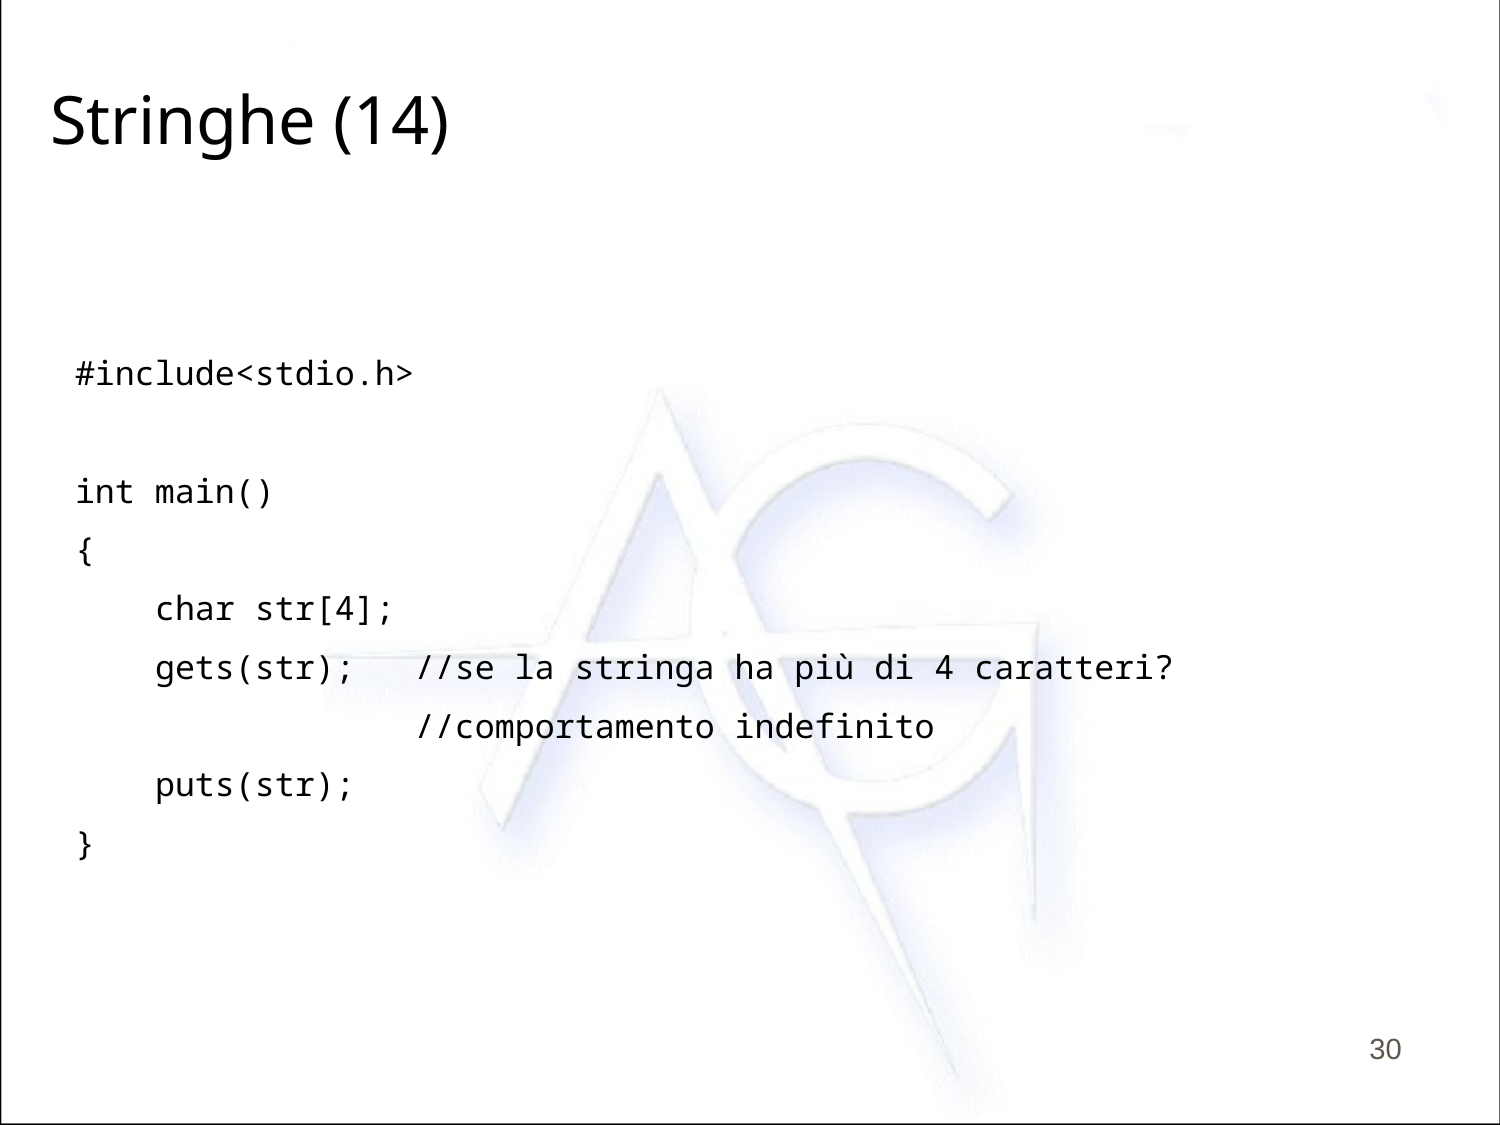

# Stringhe (14)
#include<stdio.h>
int main()
{
 char str[4];
 gets(str); //se la stringa ha più di 4 caratteri?
 //comportamento indefinito
 puts(str);
}
30